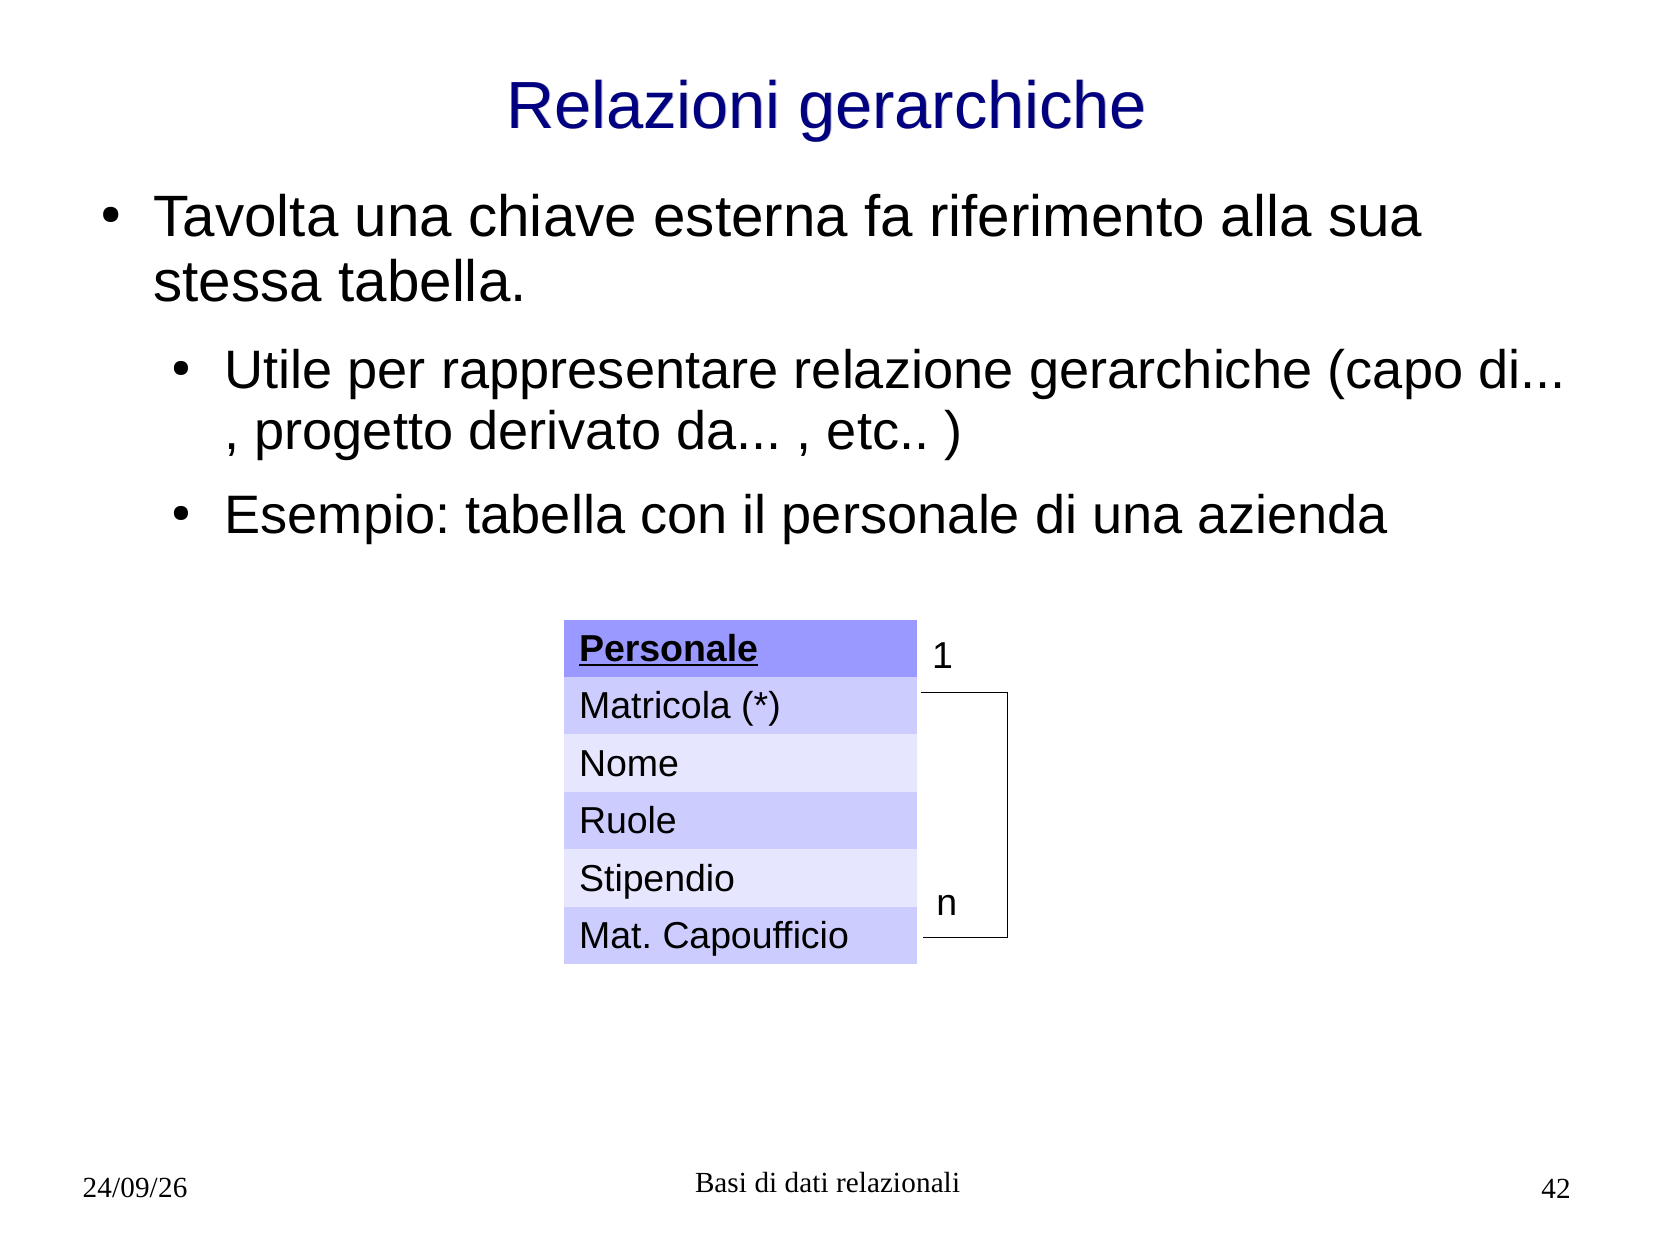

# Relazioni gerarchiche
Tavolta una chiave esterna fa riferimento alla sua stessa tabella.
Utile per rappresentare relazione gerarchiche (capo di... , progetto derivato da... , etc.. )
Esempio: tabella con il personale di una azienda
| Personale |
| --- |
| Matricola (\*) |
| Nome |
| Ruole |
| Stipendio |
| Mat. Capoufficio |
1
n